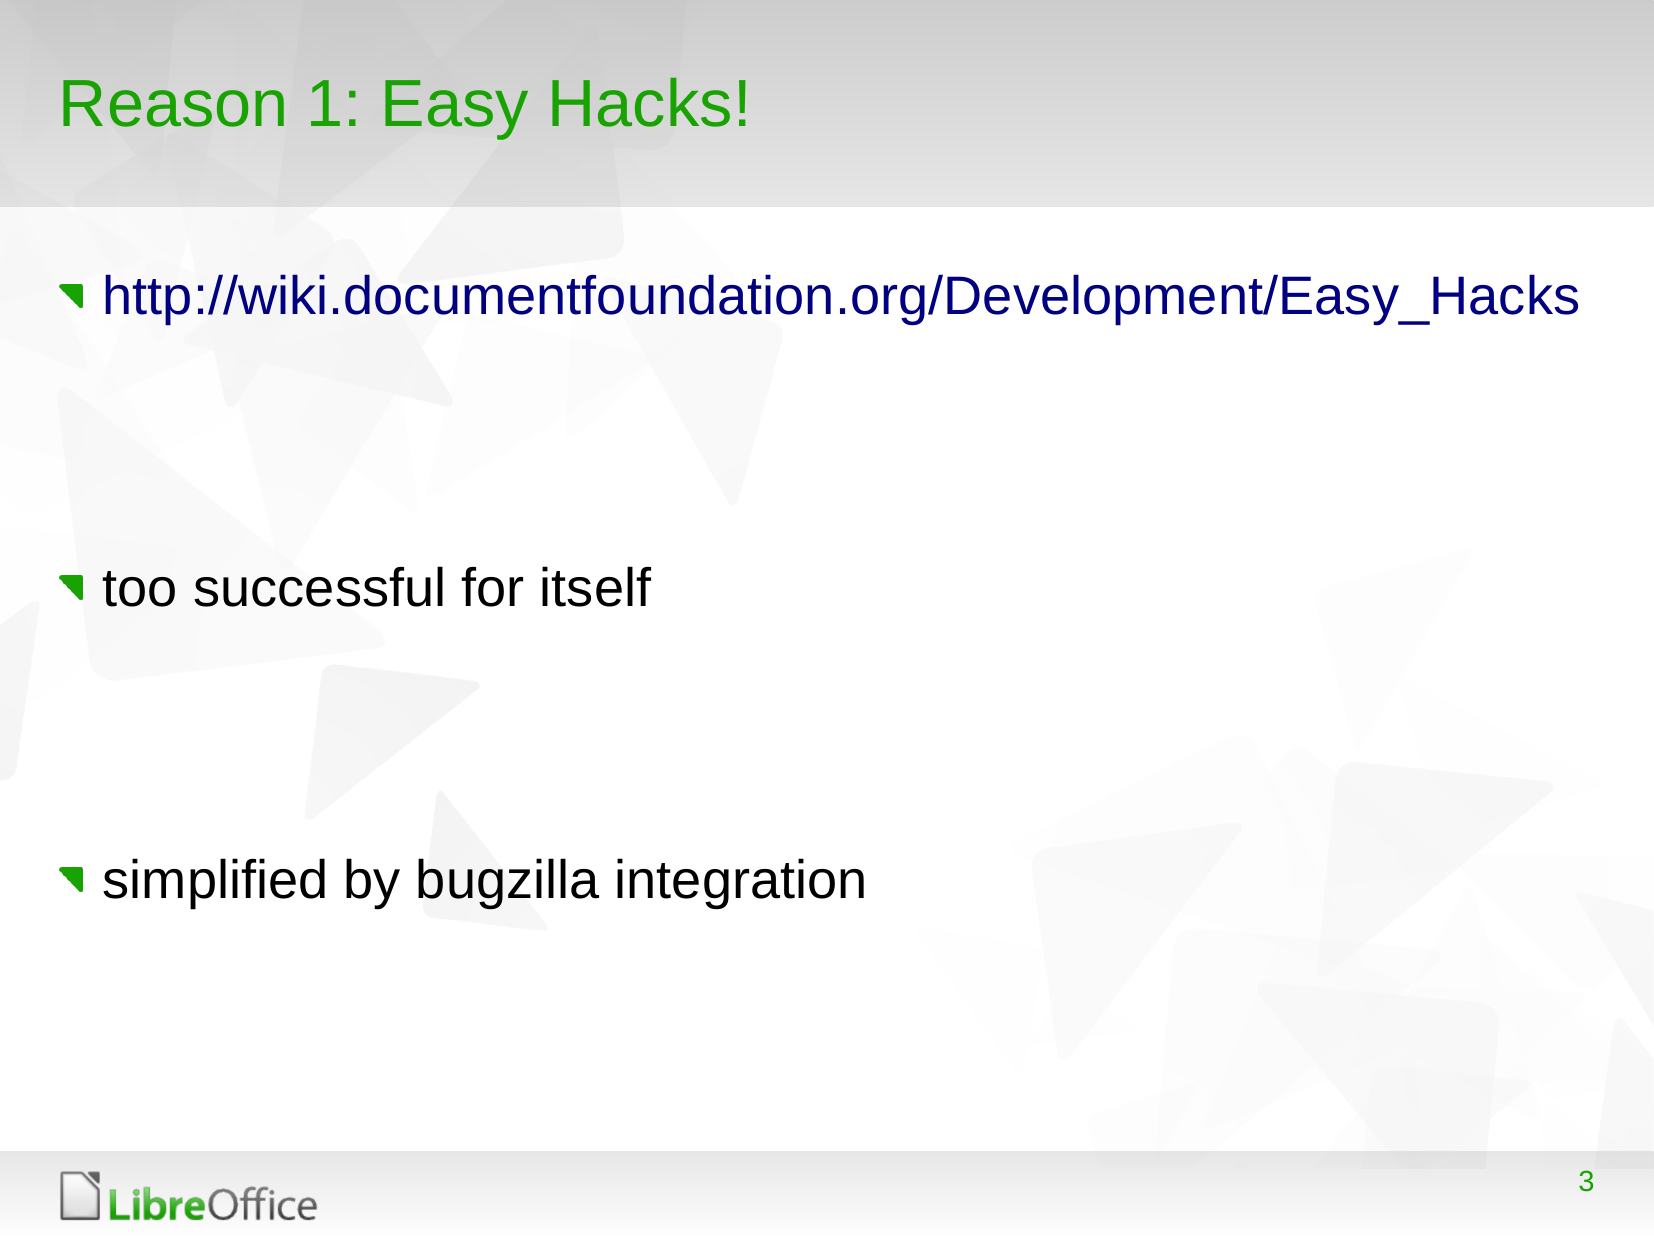

# Reason 1: Easy Hacks!
http://wiki.documentfoundation.org/Development/Easy_Hacks
too successful for itself
simplified by bugzilla integration
3